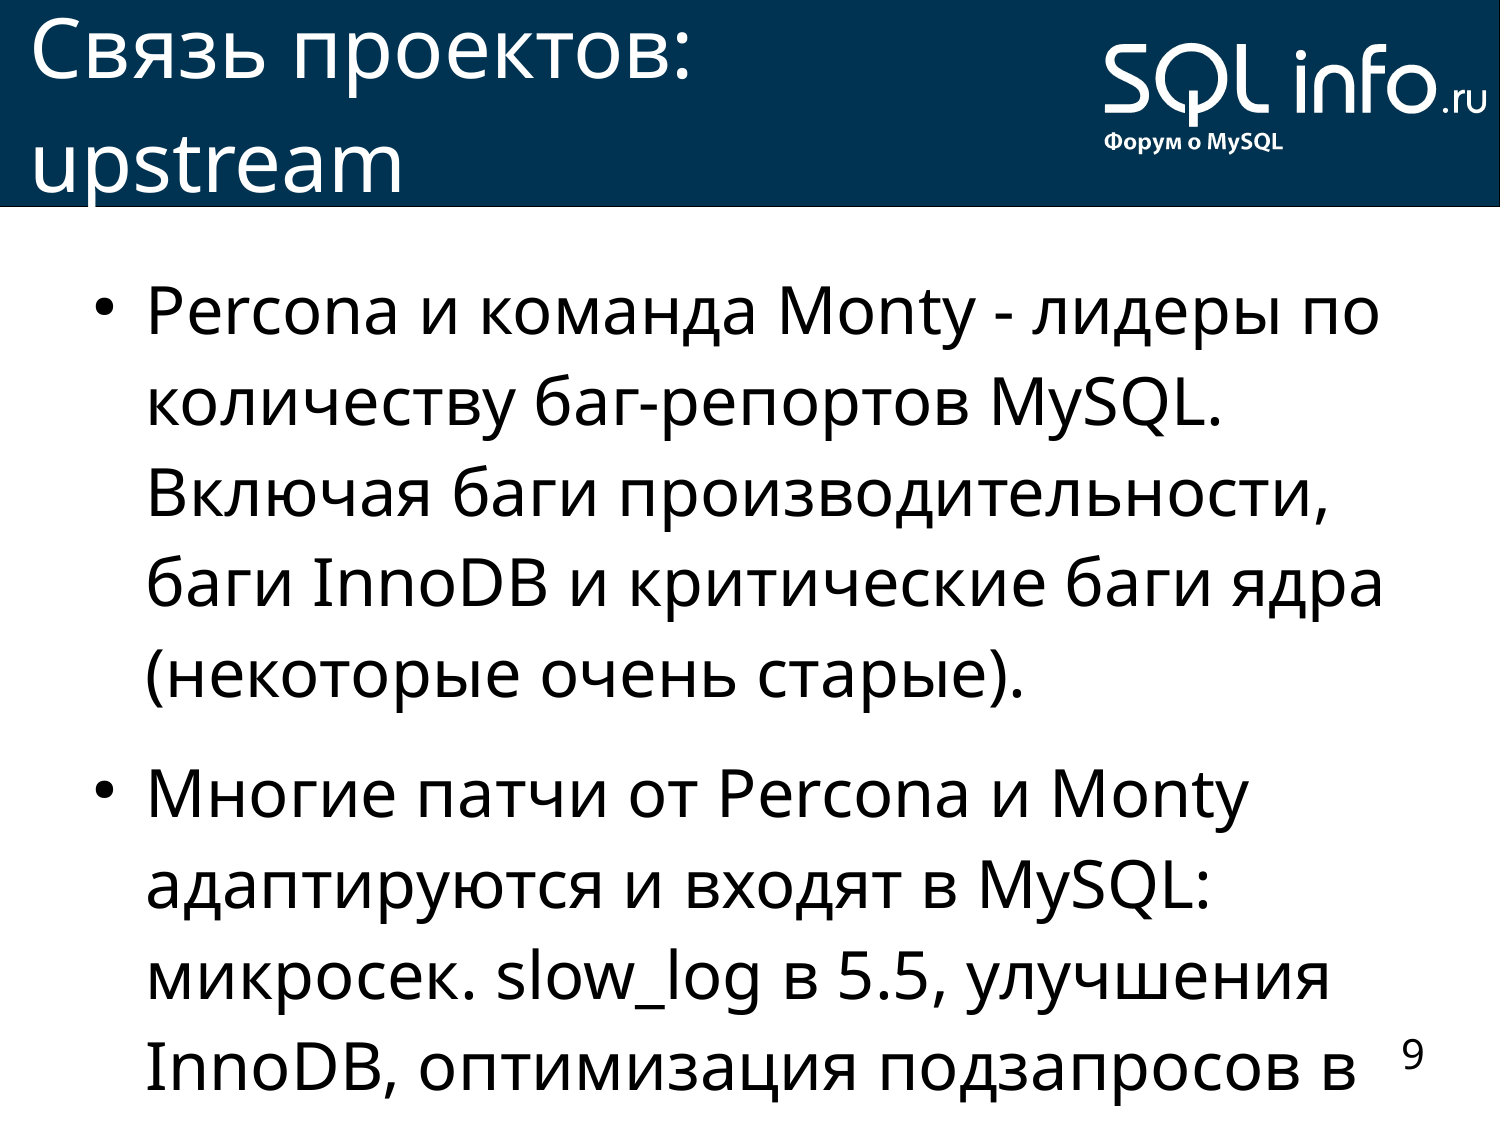

# Связь проектов: upstream
Percona и команда Monty - лидеры по количеству баг-репортов MySQL. Включая баги производительности, баги InnoDB и критические баги ядра (некоторые очень старые).
Многие патчи от Percona и Monty адаптируются и входят в MySQL: микросек. slow_log в 5.5, улучшения InnoDB, оптимизация подзапросов в 5.6 — параллельная разработка.
9